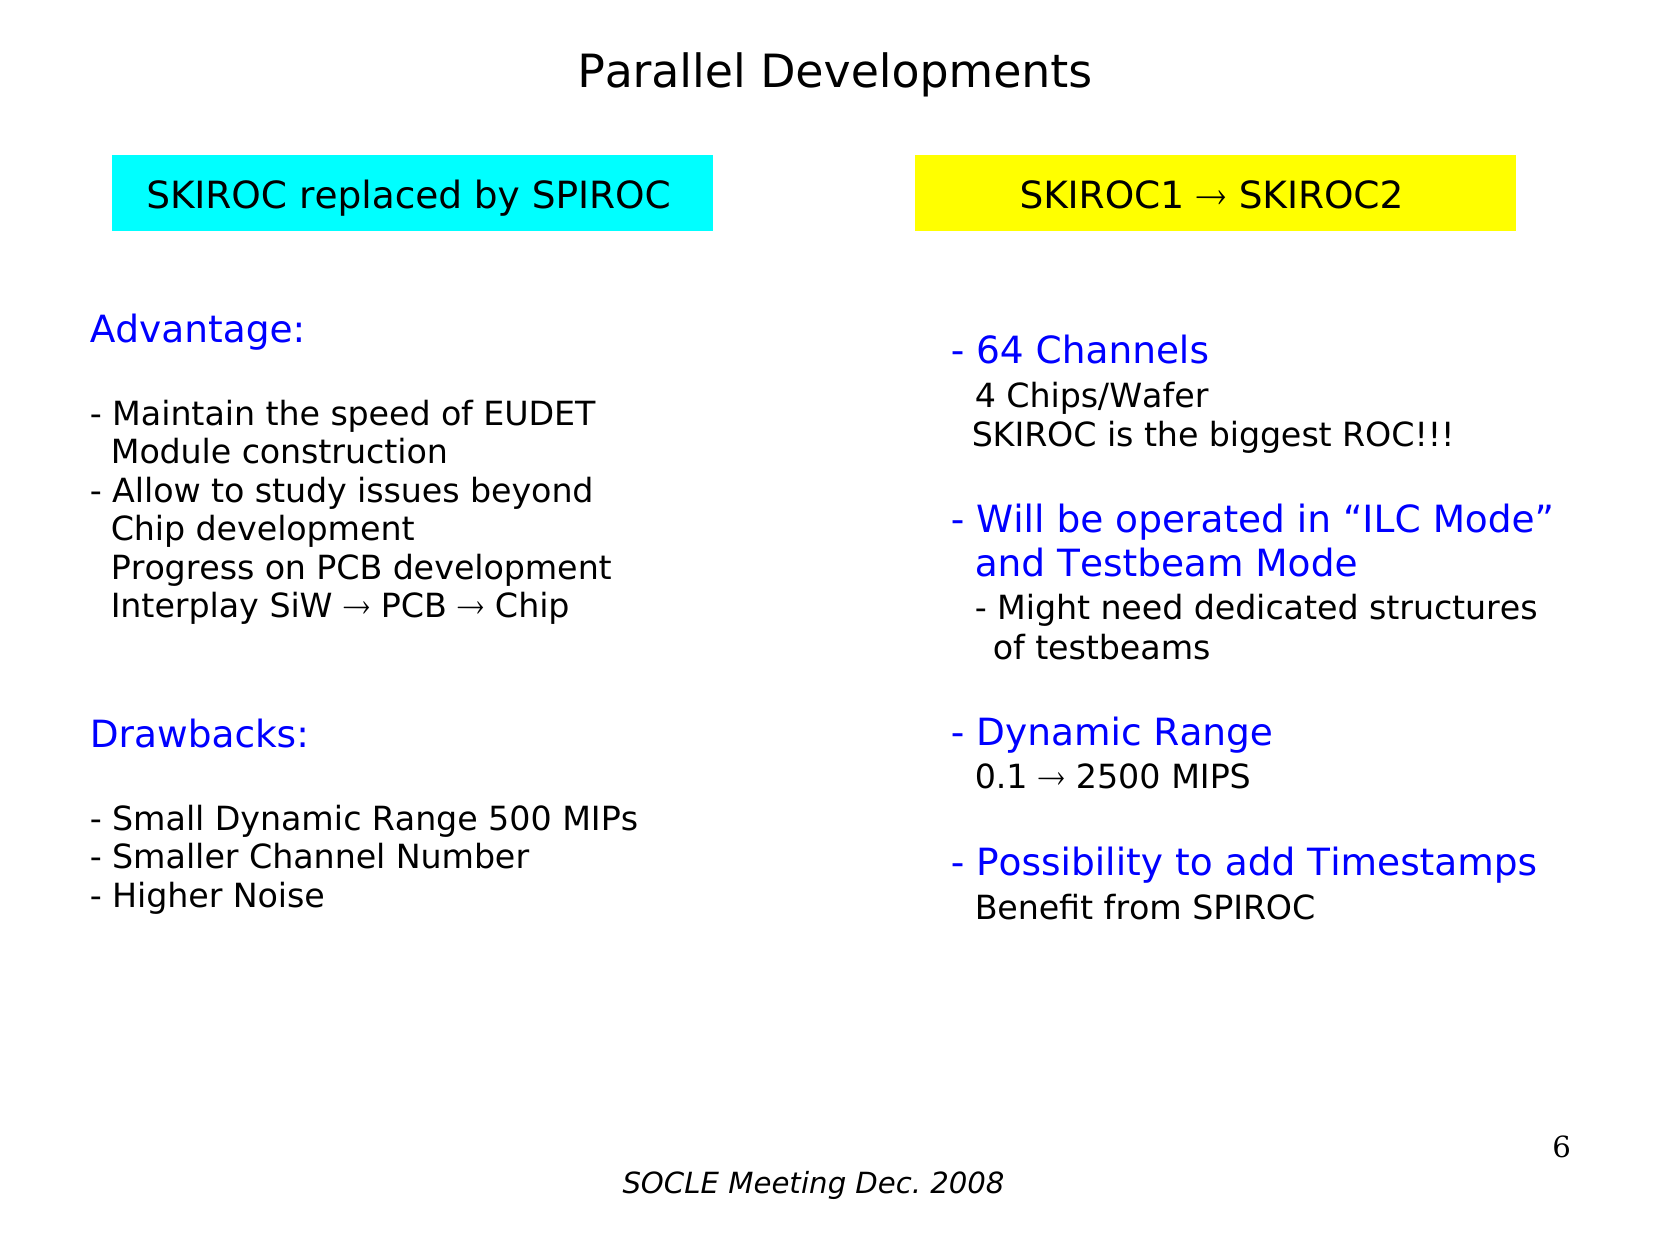

Parallel Developments
SKIROC replaced by SPIROC
SKIROC1  SKIROC2
Advantage:
- Maintain the speed of EUDET
 Module construction
- Allow to study issues beyond
 Chip development
 Progress on PCB development
 Interplay SiW  PCB  Chip
Drawbacks:
- Small Dynamic Range 500 MIPs
- Smaller Channel Number
- Higher Noise
- 64 Channels
 4 Chips/Wafer
 SKIROC is the biggest ROC!!!
- Will be operated in “ILC Mode”
 and Testbeam Mode
 - Might need dedicated structures
 of testbeams
- Dynamic Range
 0.1  2500 MIPS
- Possibility to add Timestamps
 Benefit from SPIROC
6